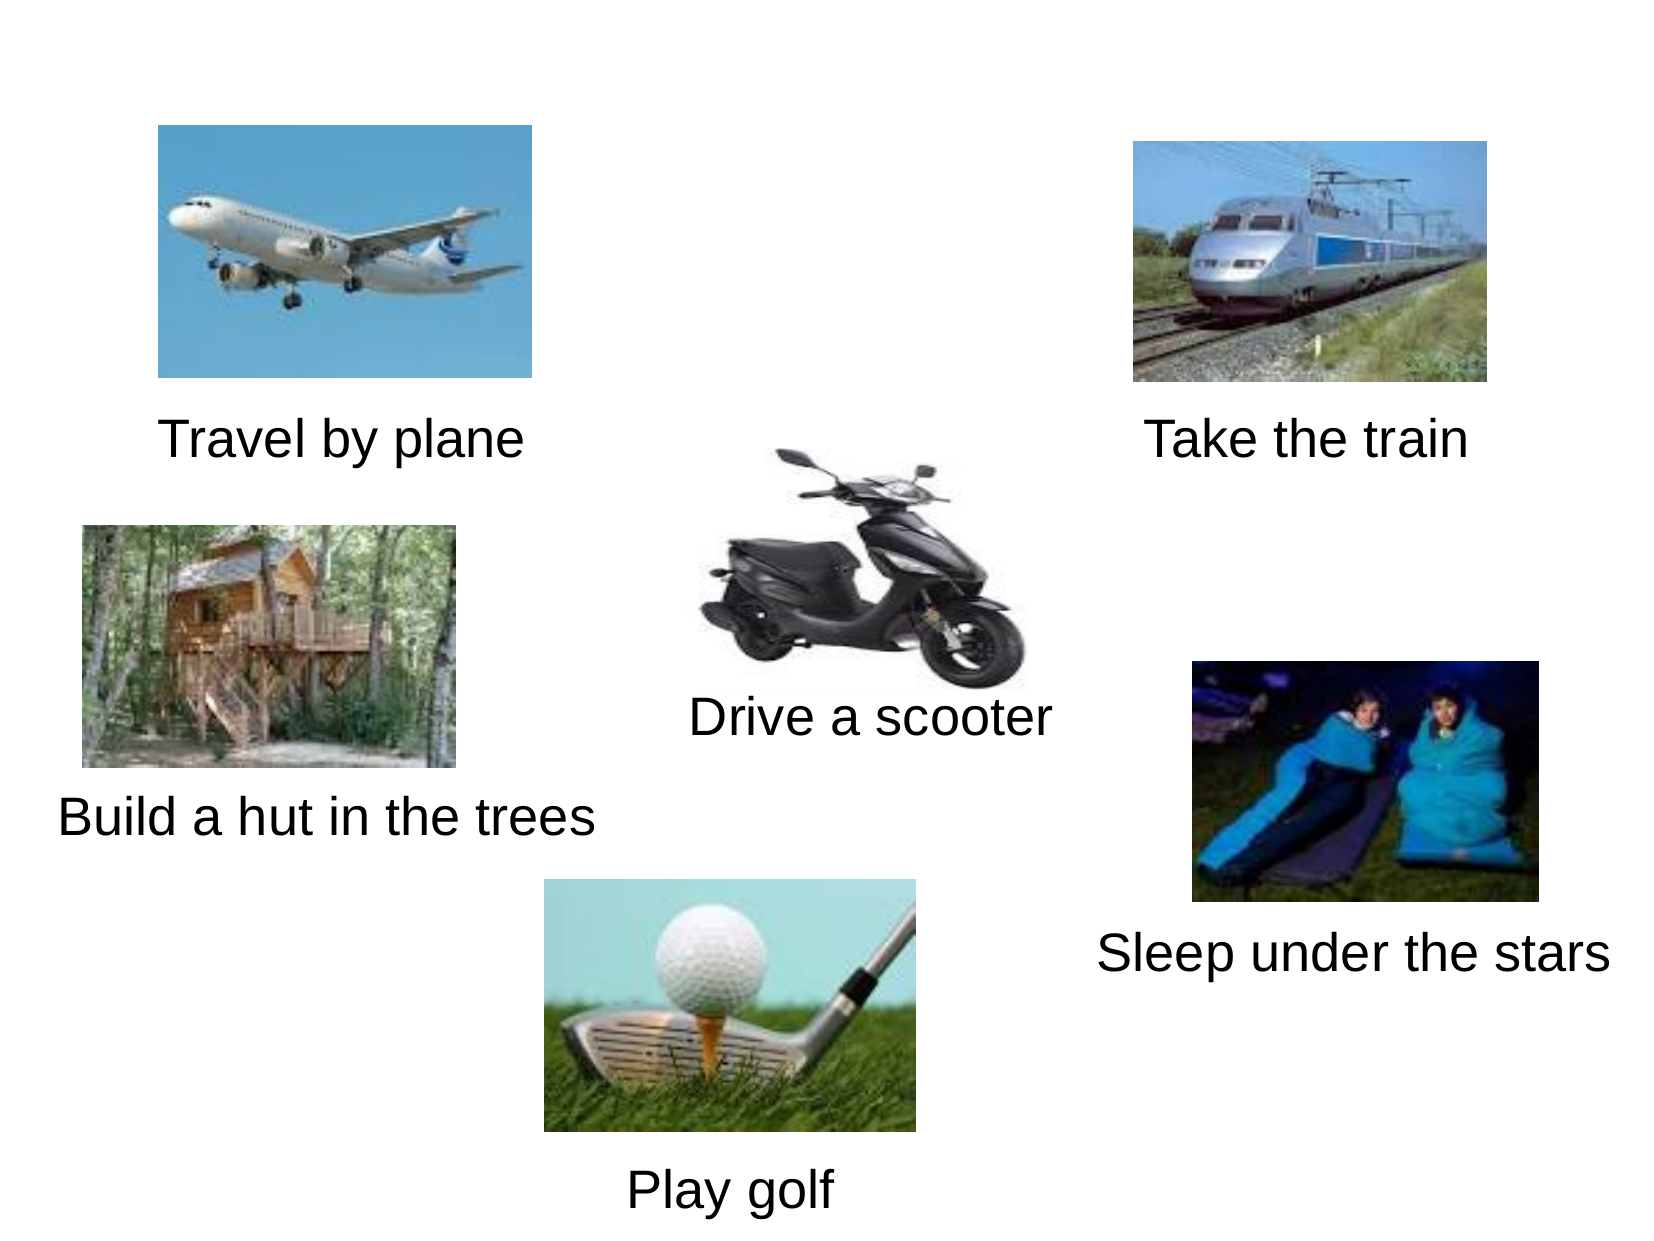

Travel by plane
Take the train
Drive a scooter
Build a hut in the trees
Sleep under the stars
Play golf